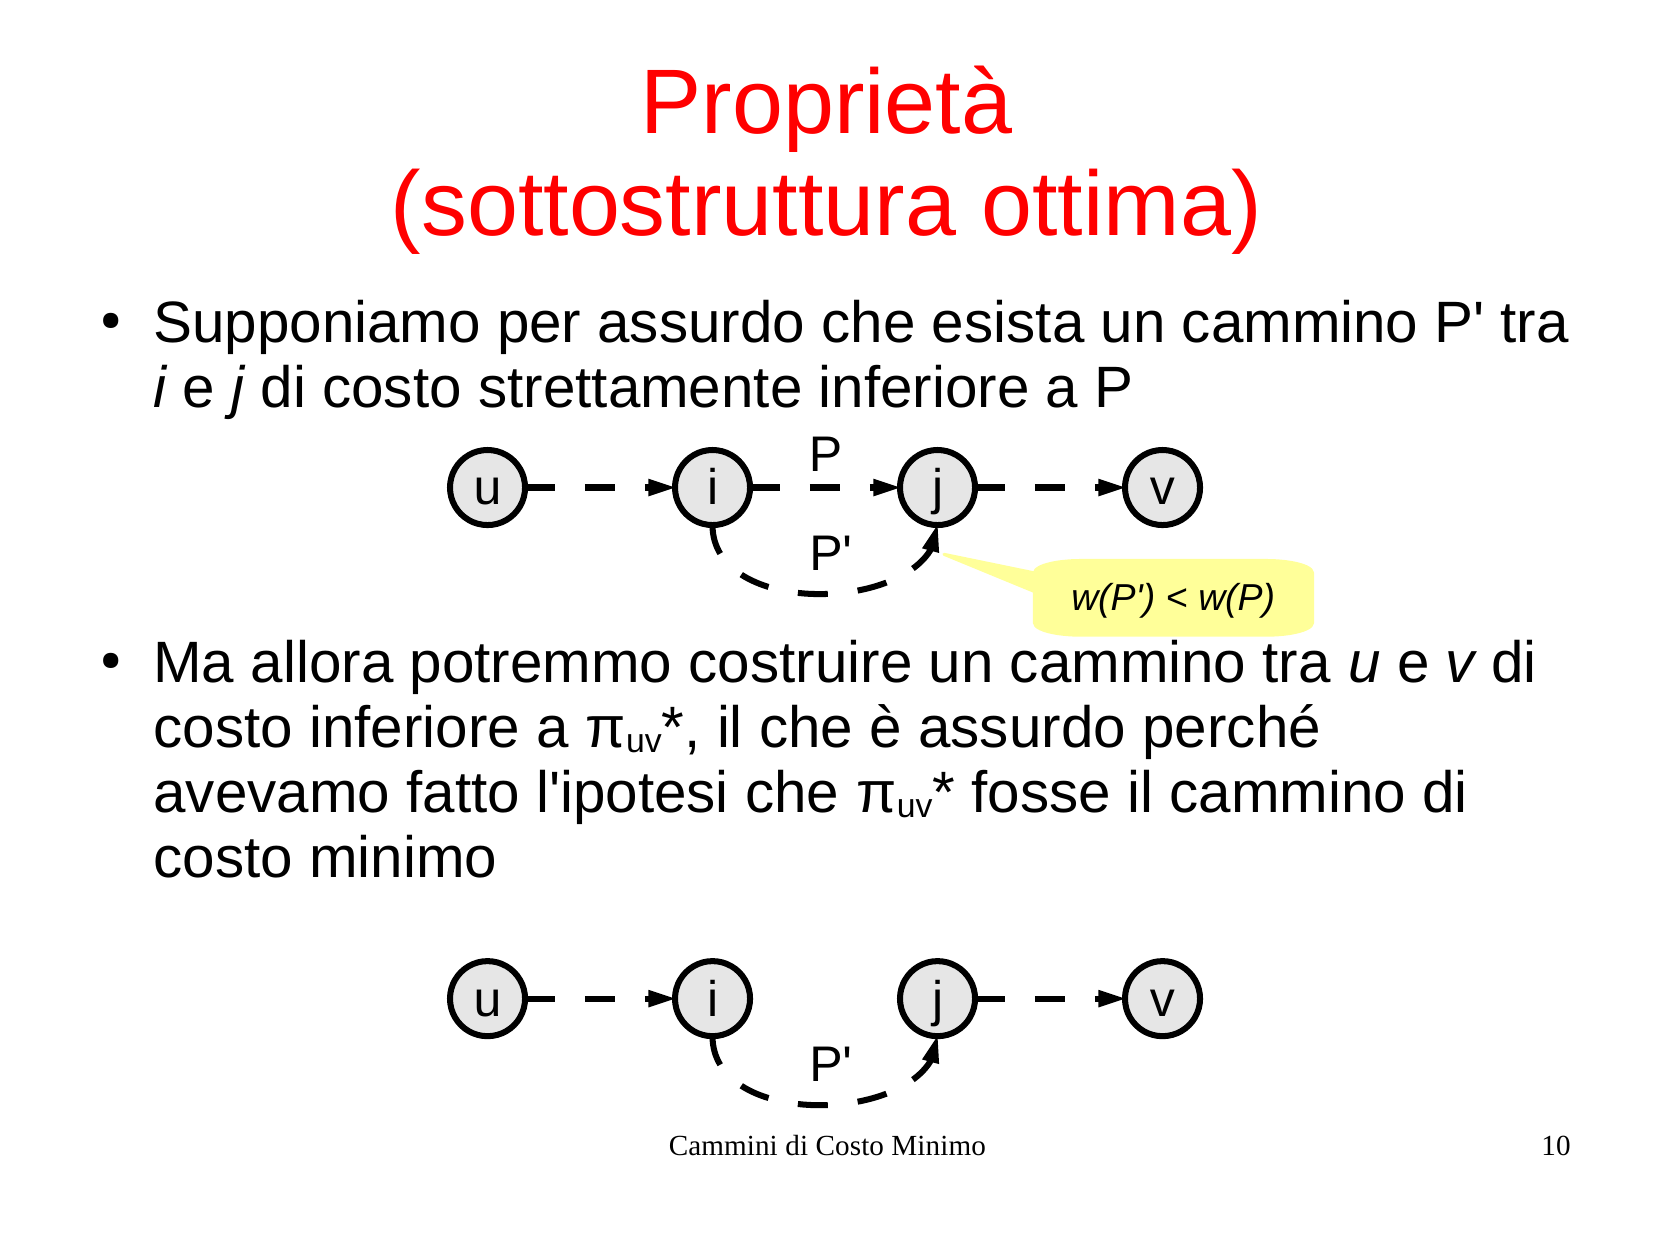

# Proprietà (sottostruttura ottima)
Supponiamo per assurdo che esista un cammino P' tra i e j di costo strettamente inferiore a P
Ma allora potremmo costruire un cammino tra u e v di costo inferiore a πuv*, il che è assurdo perché avevamo fatto l'ipotesi che πuv* fosse il cammino di costo minimo
P
u
i
j
v
P'
w(P') < w(P)
u
i
j
v
P'
Cammini di Costo Minimo
10